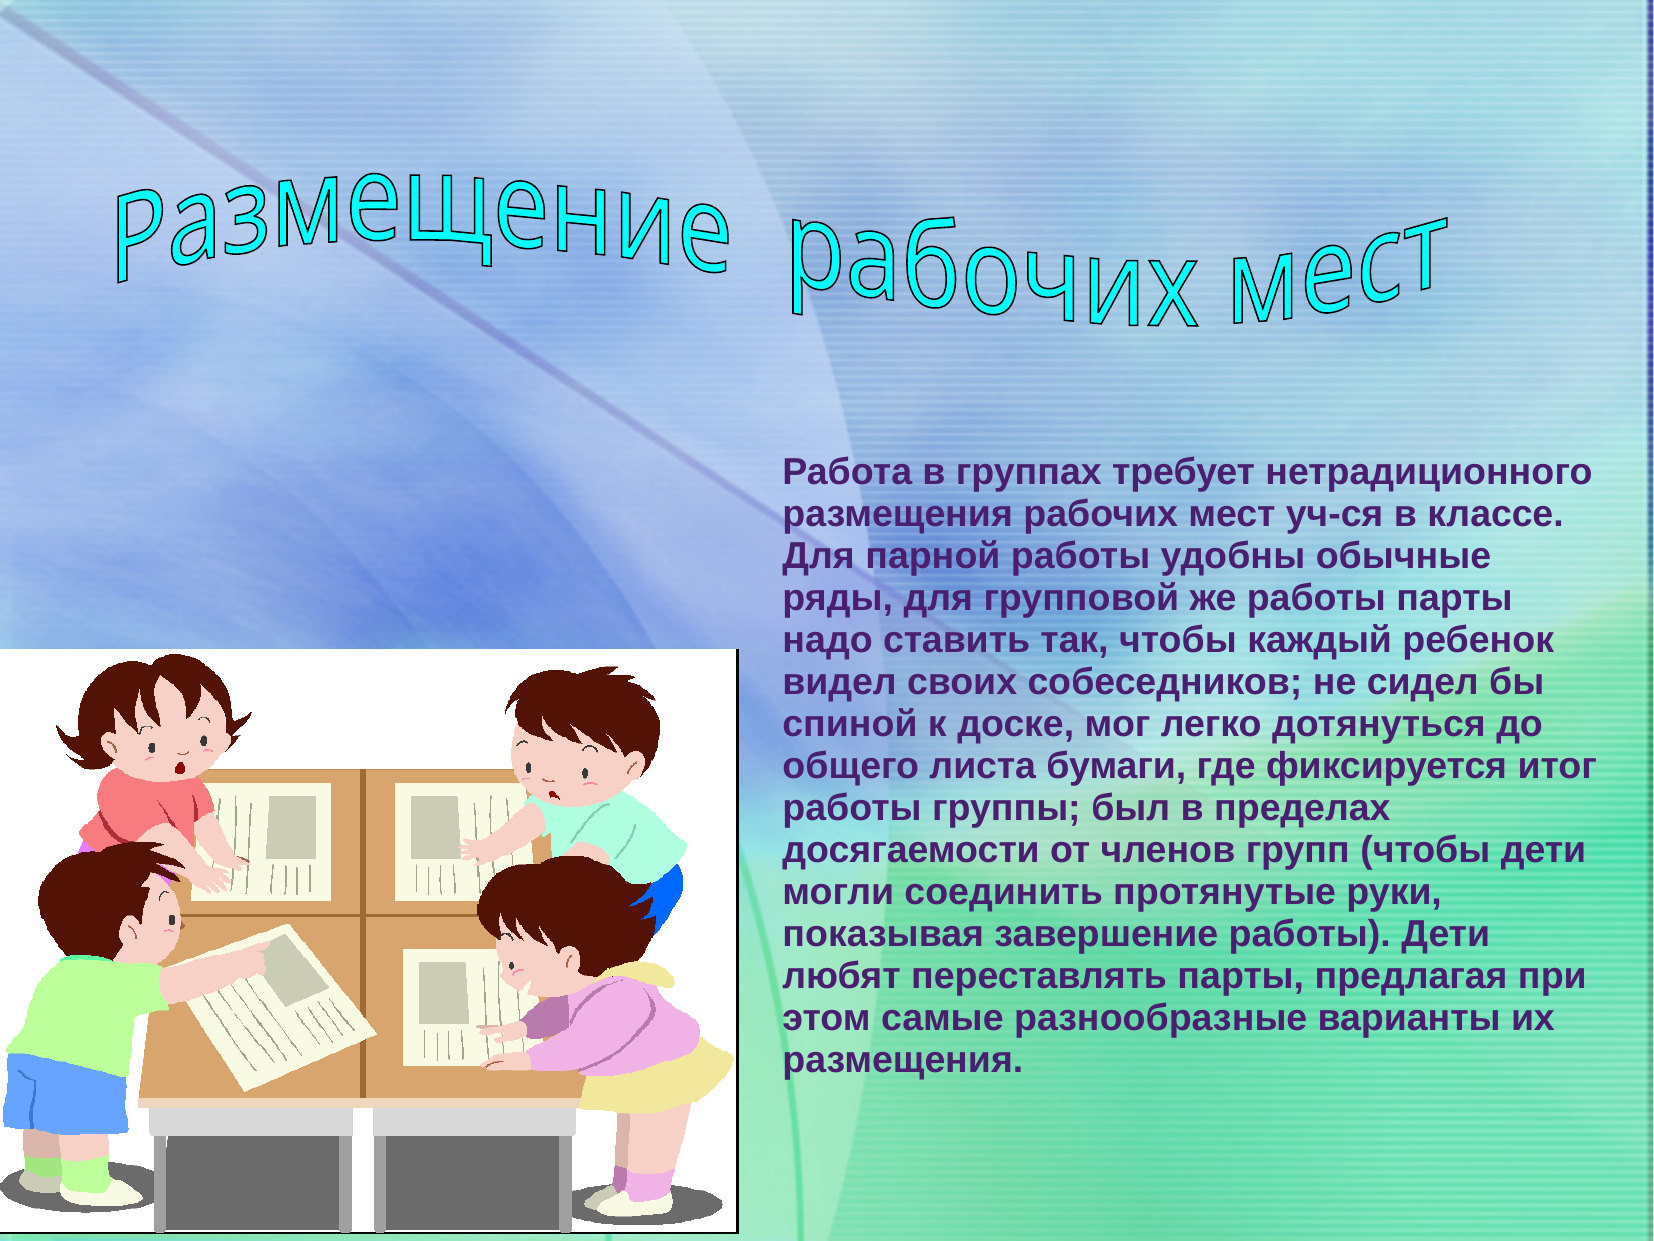

Размещение рабочих мест
Работа в группах требует нетрадиционного размещения рабочих мест уч-ся в классе. Для парной работы удобны обычные ряды, для групповой же работы парты надо ставить так, чтобы каждый ребенок видел своих собеседников; не сидел бы спиной к доске, мог легко дотянуться до общего листа бумаги, где фиксируется итог работы группы; был в пределах досягаемости от членов групп (чтобы дети могли соединить протянутые руки, показывая завершение работы). Дети любят переставлять парты, предлагая при этом самые разнообразные варианты их размещения.